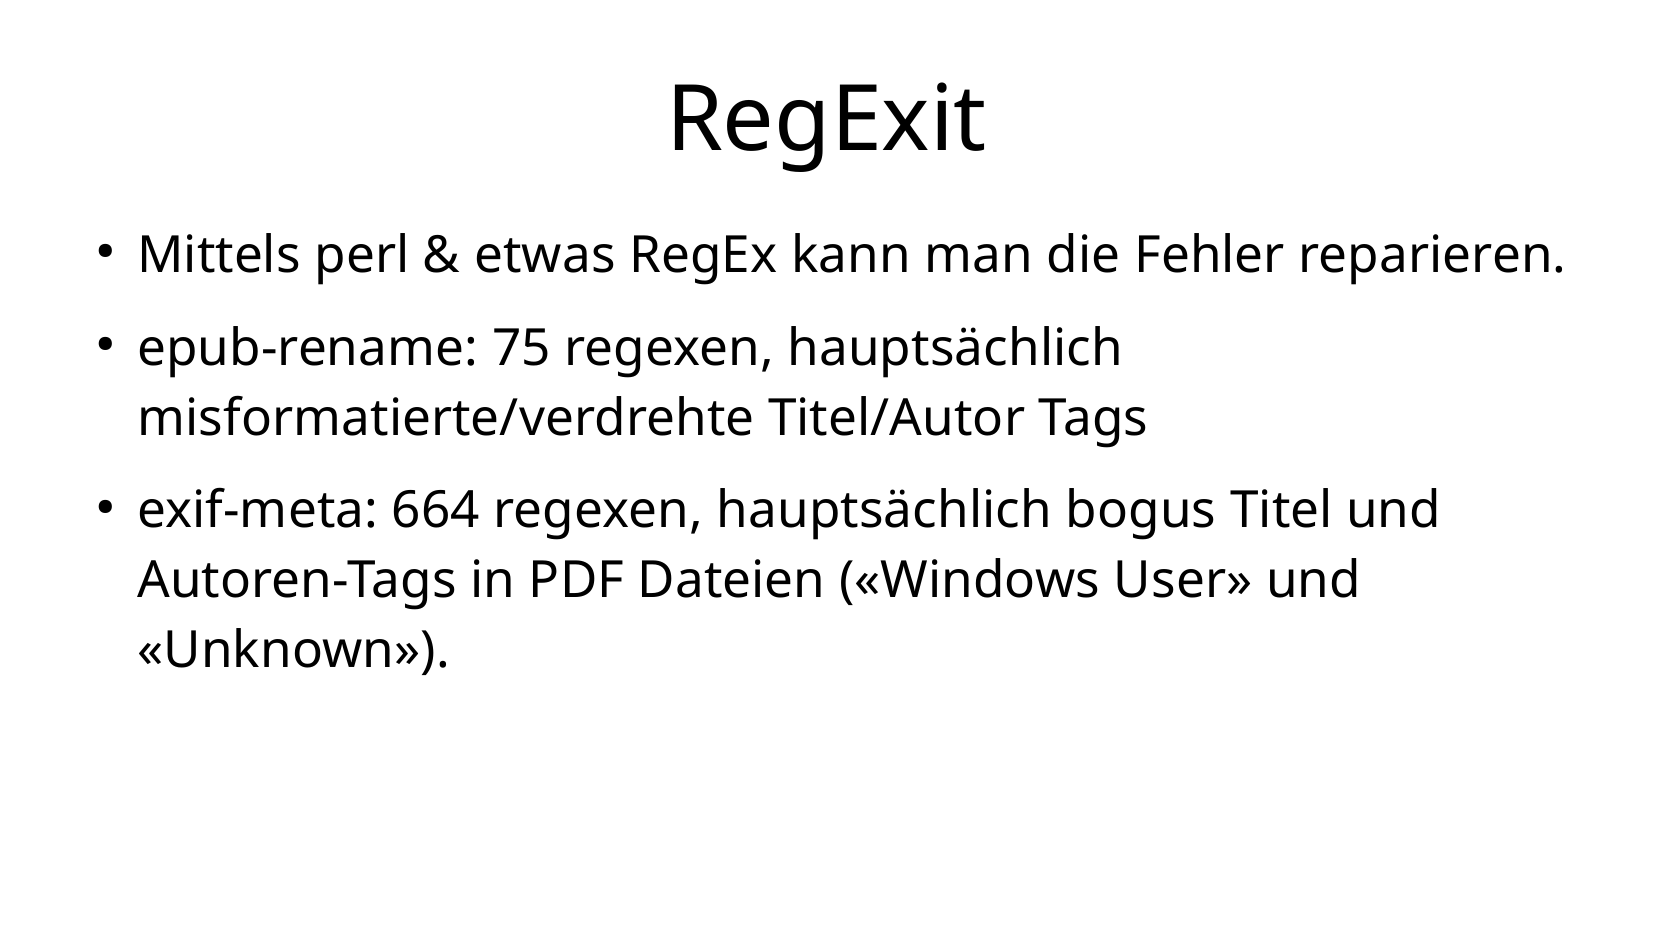

# RegExit
Mittels perl & etwas RegEx kann man die Fehler reparieren.
epub-rename: 75 regexen, hauptsächlich misformatierte/verdrehte Titel/Autor Tags
exif-meta: 664 regexen, hauptsächlich bogus Titel und Autoren-Tags in PDF Dateien («Windows User» und «Unknown»).